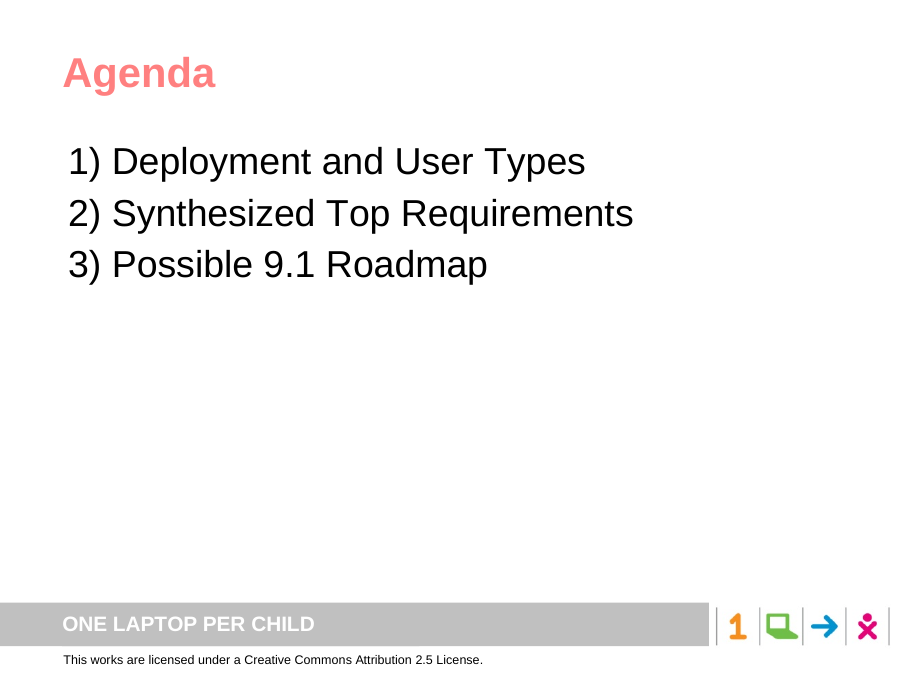

Agenda
1) Deployment and User Types
2) Synthesized Top Requirements
3) Possible 9.1 Roadmap